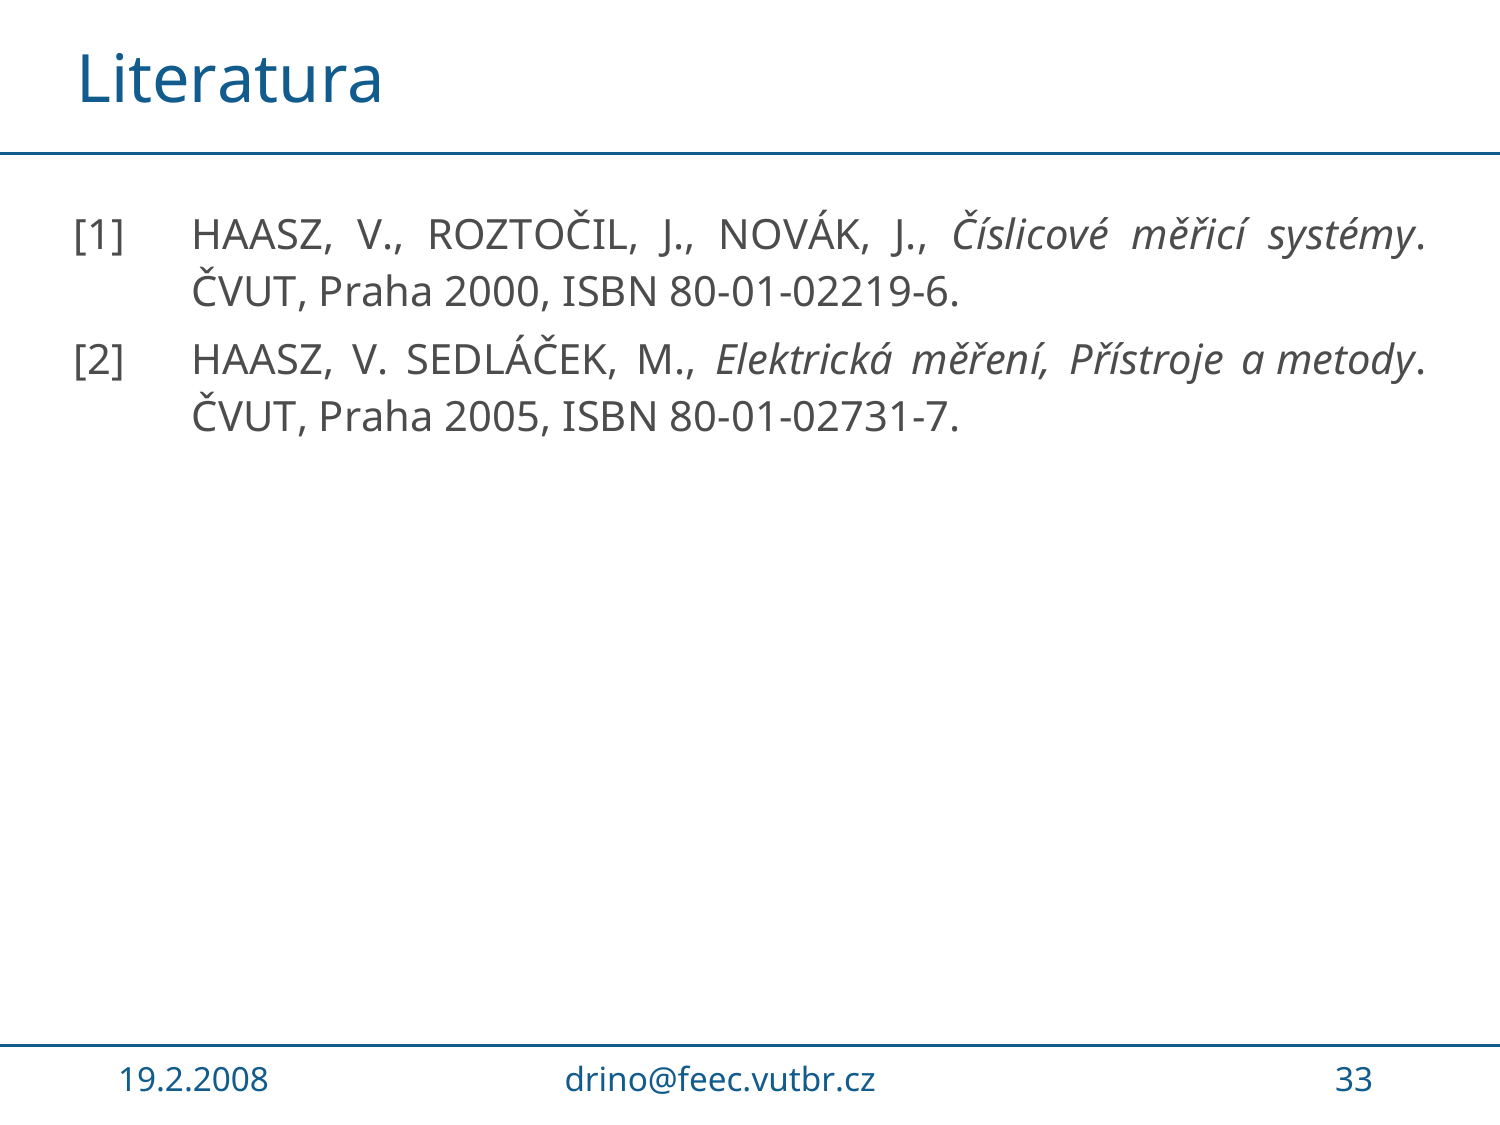

# Literatura
[1]	HAASZ, V., ROZTOČIL, J., NOVÁK, J., Číslicové měřicí systémy. ČVUT, Praha 2000, ISBN 80-01-02219-6.
[2]	HAASZ, V. SEDLÁČEK, M., Elektrická měření, Přístroje a metody. ČVUT, Praha 2005, ISBN 80-01-02731-7.
19.2.2008
drino@feec.vutbr.cz